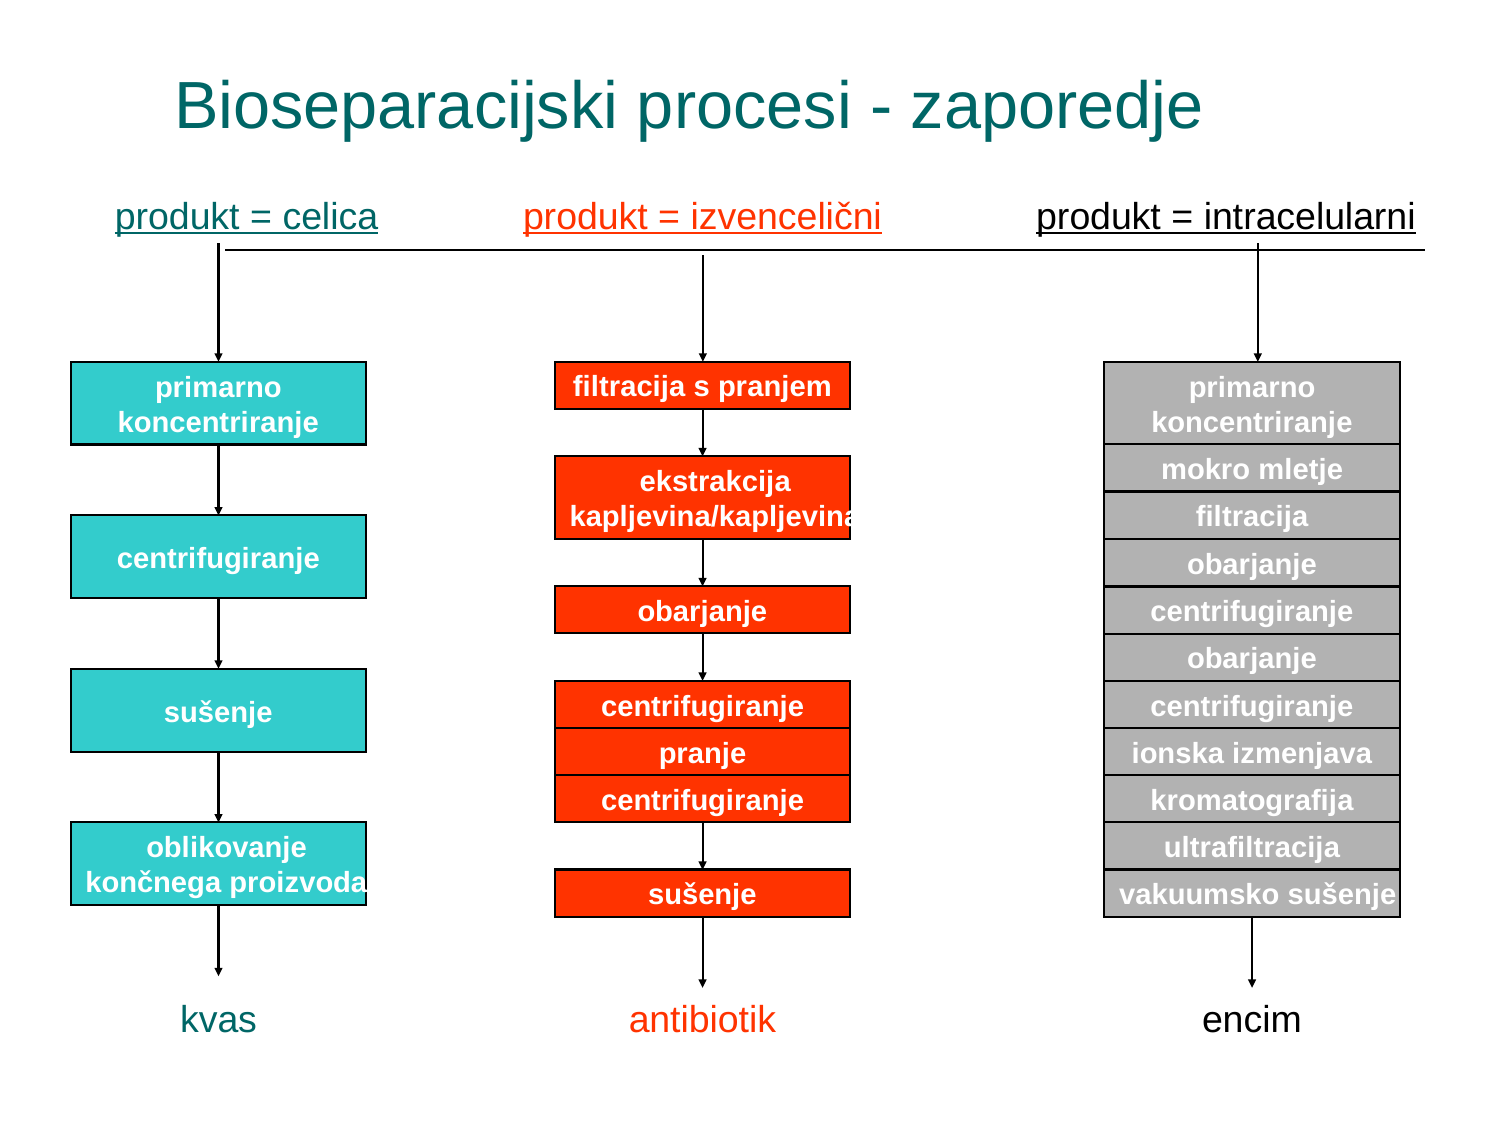

Bioseparacijski procesi - zaporedje
produkt = celica
produkt = izvencelični
produkt = intracelularni
primarno
koncentriranje
filtracija s pranjem
primarno
koncentriranje
mokro mletje
ekstrakcija
kapljevina/kapljevina
filtracija
centrifugiranje
obarjanje
obarjanje
centrifugiranje
obarjanje
sušenje
centrifugiranje
centrifugiranje
pranje
ionska izmenjava
centrifugiranje
kromatografija
oblikovanje
končnega proizvoda
ultrafiltracija
sušenje
vakuumsko sušenje
kvas
antibiotik
encim